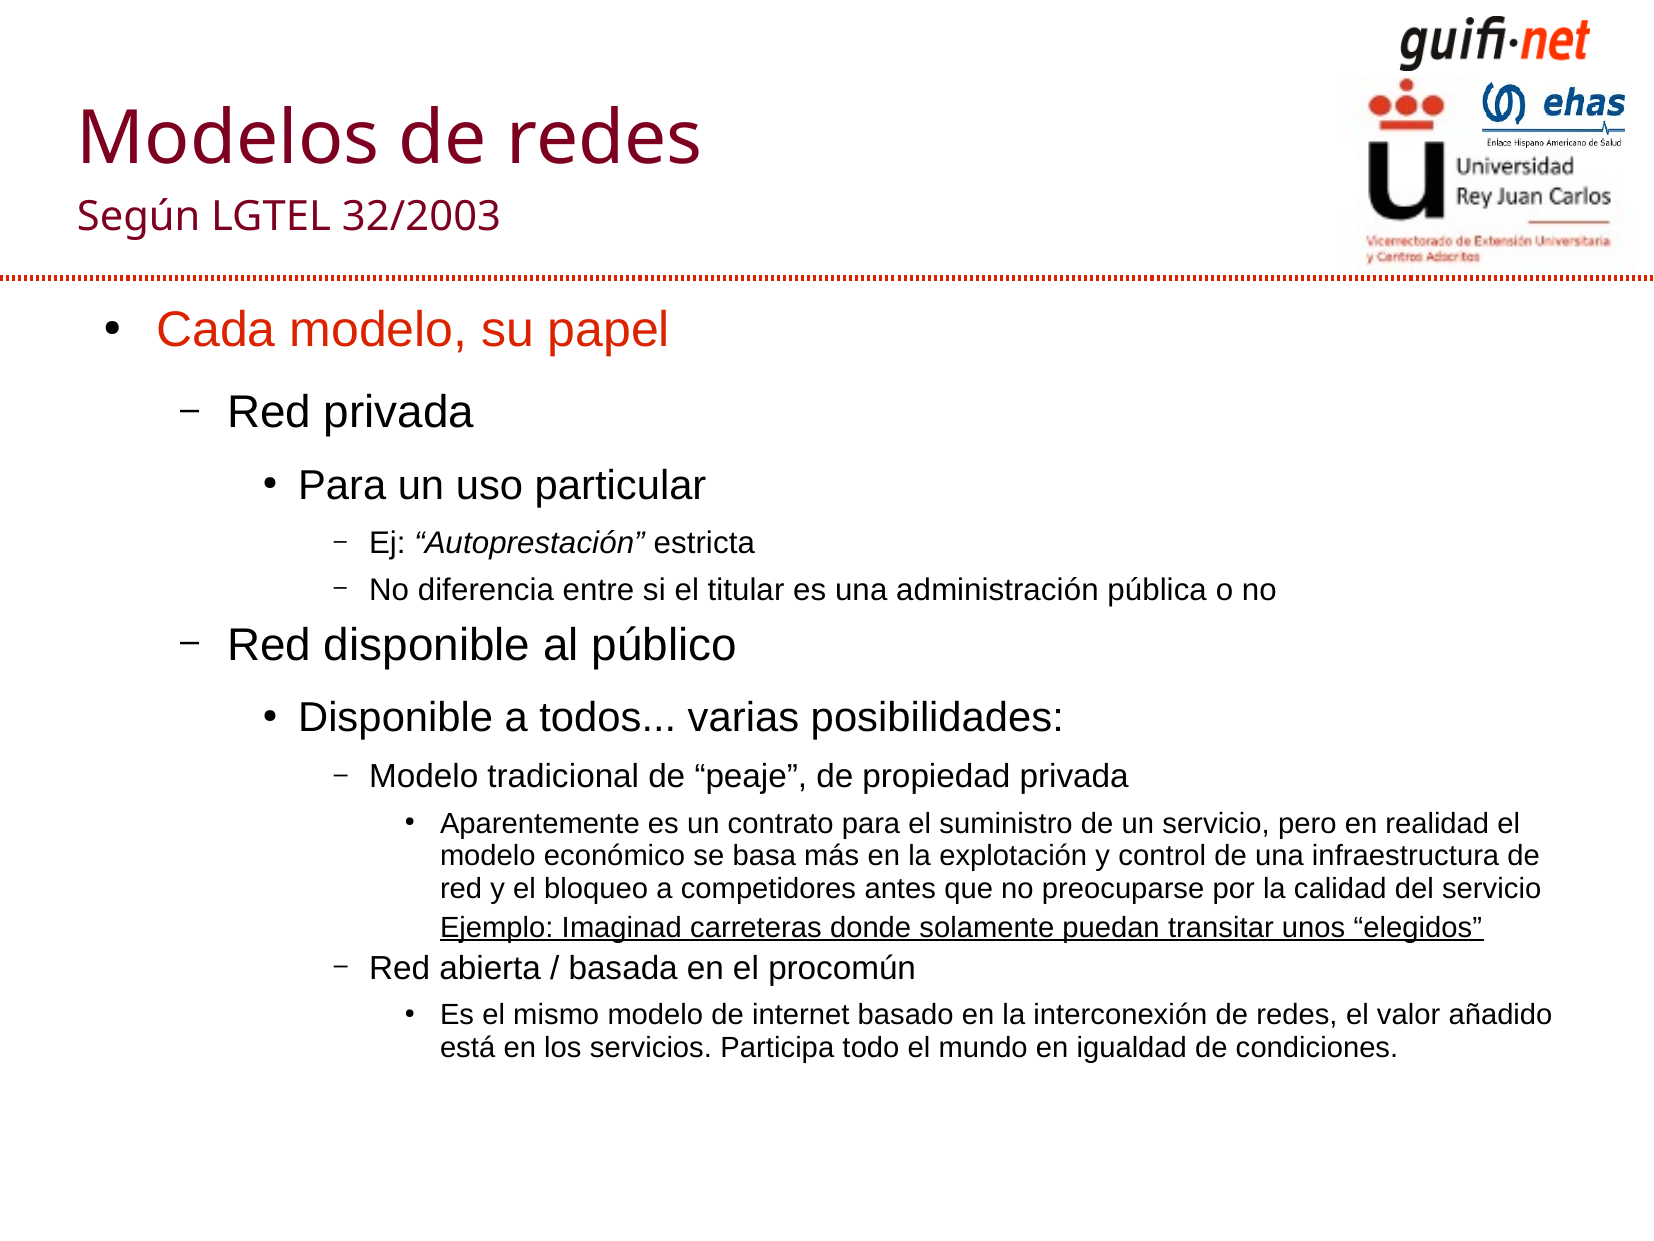

# Modelos de redes Según LGTEL 32/2003
Cada modelo, su papel
Red privada
Para un uso particular
Ej: “Autoprestación” estricta
No diferencia entre si el titular es una administración pública o no
Red disponible al público
Disponible a todos... varias posibilidades:
Modelo tradicional de “peaje”, de propiedad privada
Aparentemente es un contrato para el suministro de un servicio, pero en realidad el modelo económico se basa más en la explotación y control de una infraestructura de red y el bloqueo a competidores antes que no preocuparse por la calidad del servicio
Ejemplo: Imaginad carreteras donde solamente puedan transitar unos “elegidos”
Red abierta / basada en el procomún
Es el mismo modelo de internet basado en la interconexión de redes, el valor añadido está en los servicios. Participa todo el mundo en igualdad de condiciones.